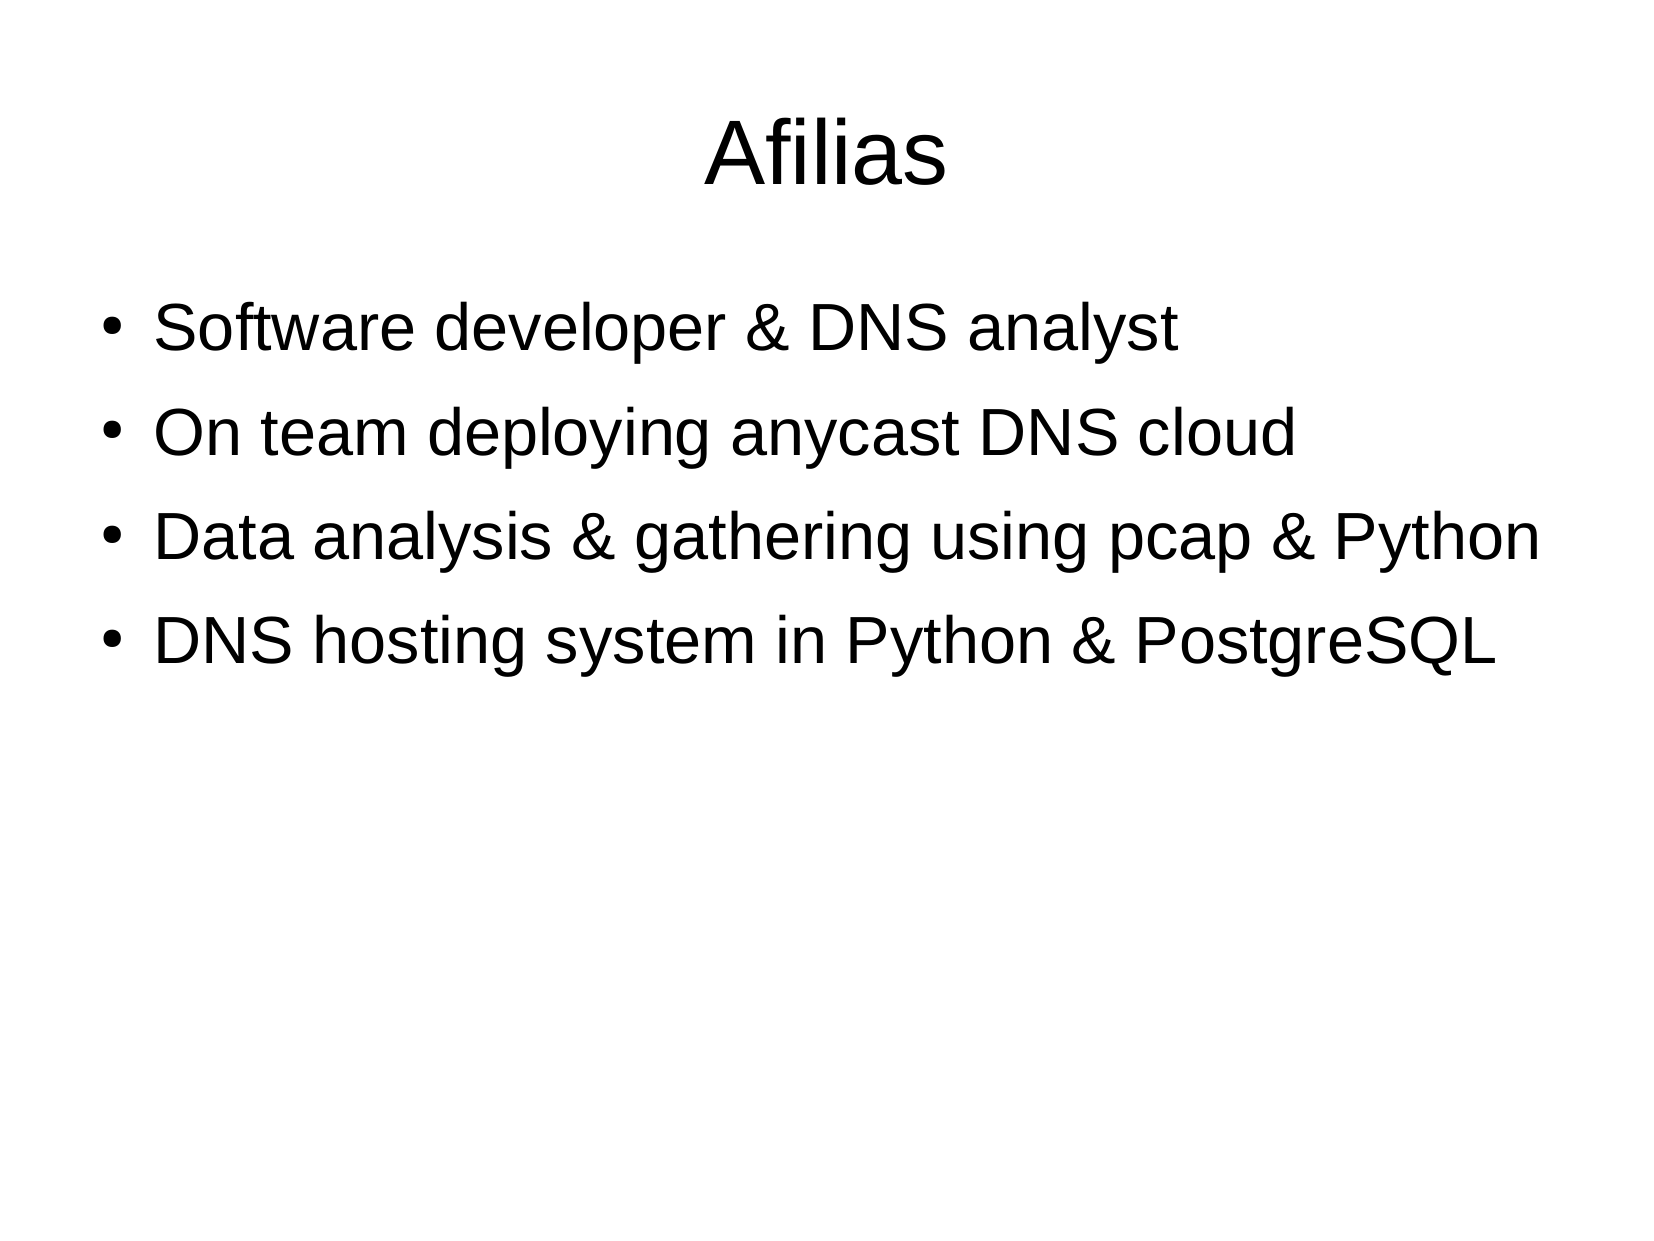

# Afilias
Software developer & DNS analyst
On team deploying anycast DNS cloud
Data analysis & gathering using pcap & Python
DNS hosting system in Python & PostgreSQL